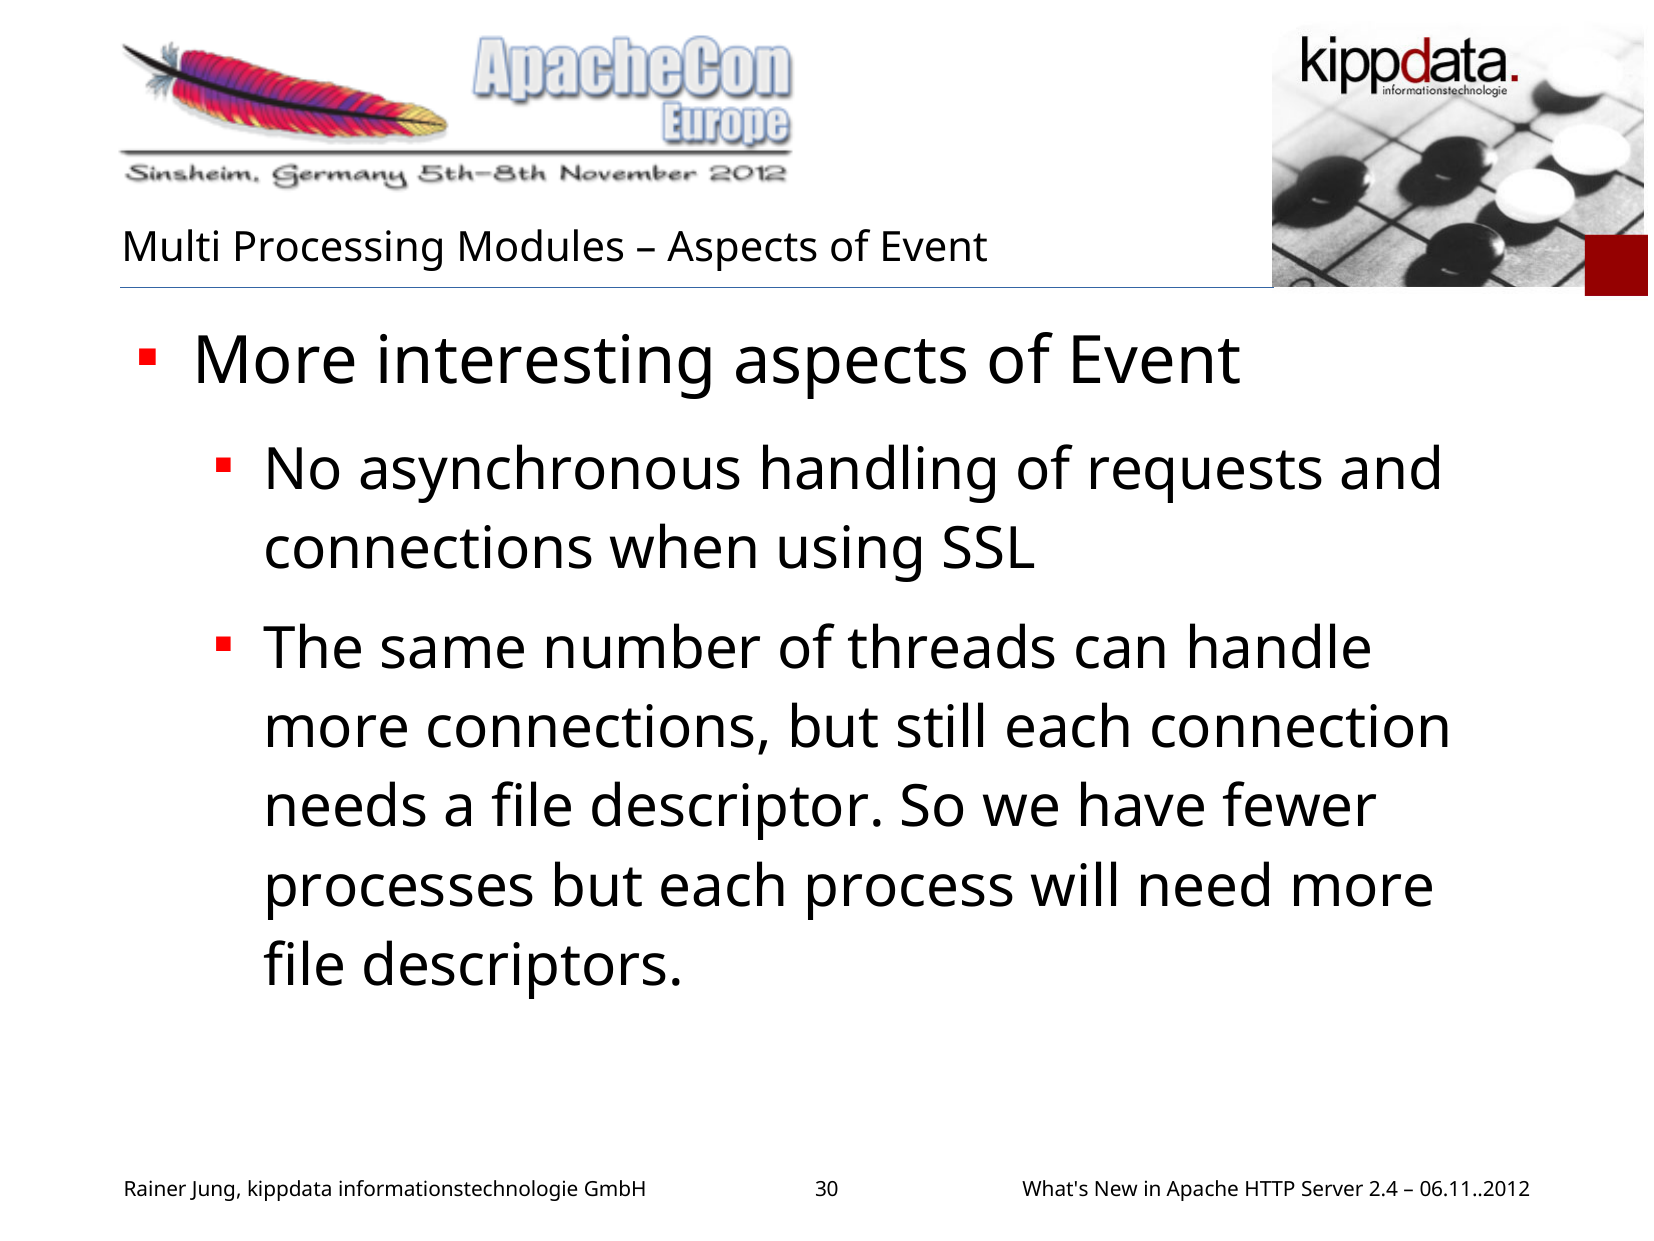

# Multi Processing Modules – Aspects of Event
More interesting aspects of Event
No asynchronous handling of requests and connections when using SSL
The same number of threads can handle more connections, but still each connection needs a file descriptor. So we have fewer processes but each process will need more file descriptors.